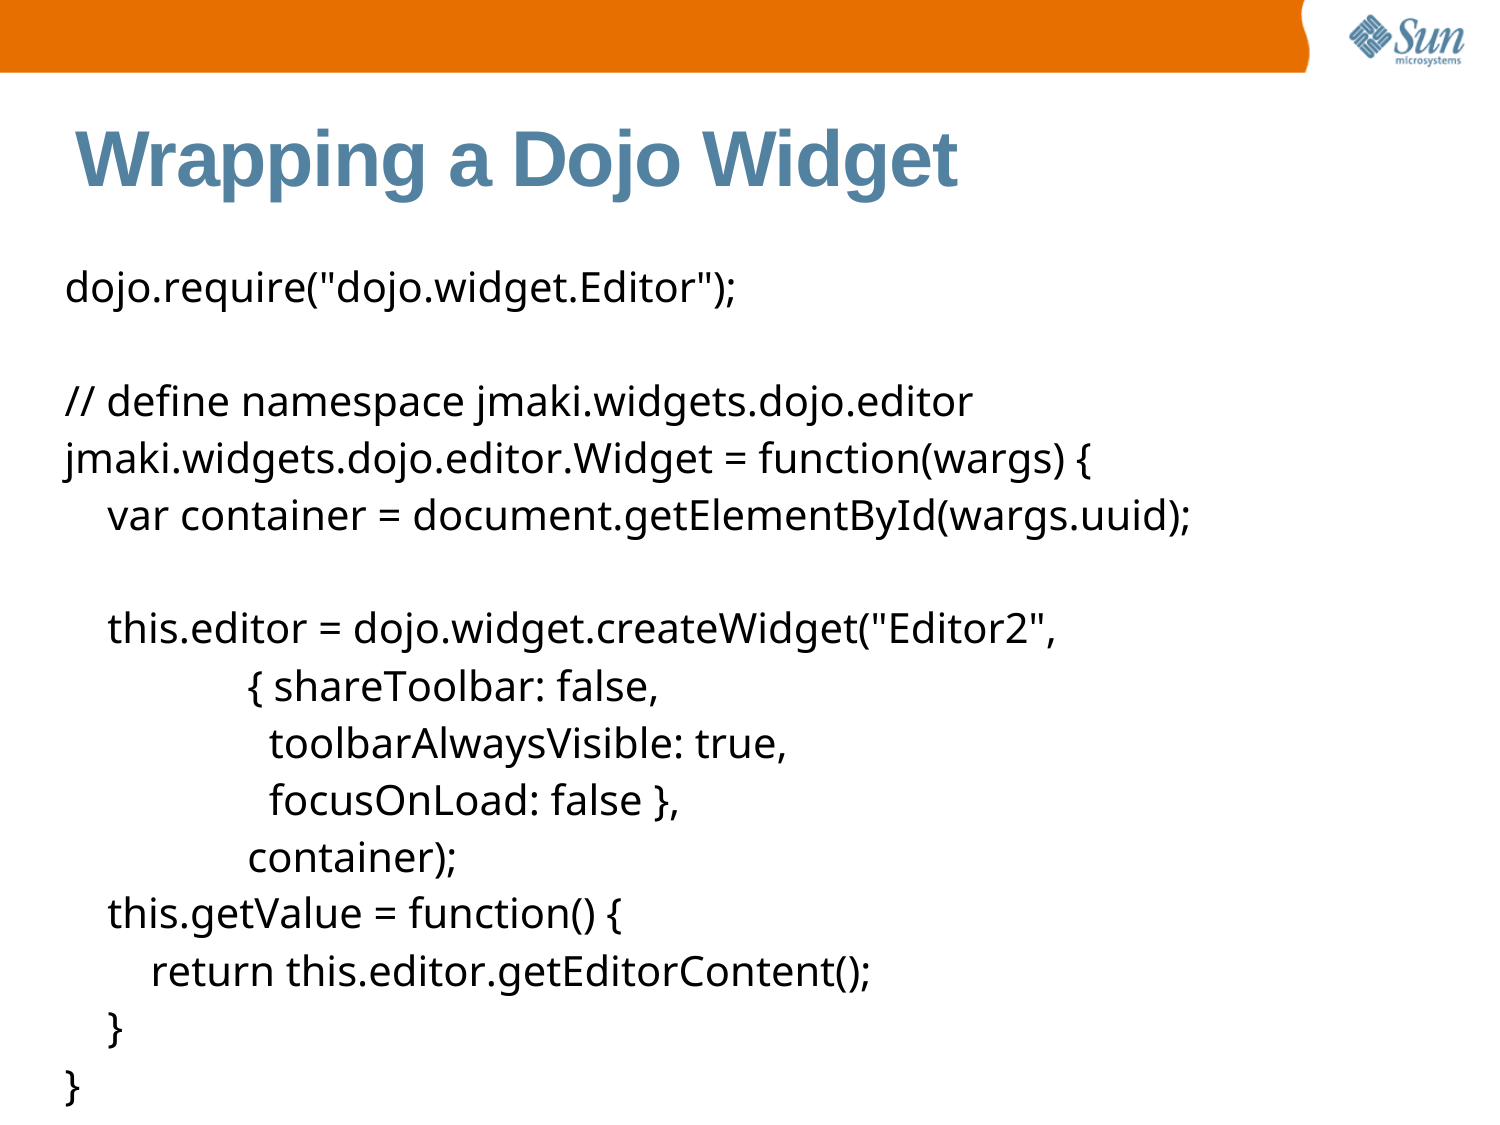

# Wrapping a Dojo Widget
dojo.require("dojo.widget.Editor");
// define namespace jmaki.widgets.dojo.editor
jmaki.widgets.dojo.editor.Widget = function(wargs) {
 var container = document.getElementById(wargs.uuid);
 this.editor = dojo.widget.createWidget("Editor2",
 { shareToolbar: false,
 toolbarAlwaysVisible: true,
 focusOnLoad: false },
 container);
 this.getValue = function() {
 return this.editor.getEditorContent();
 }
}